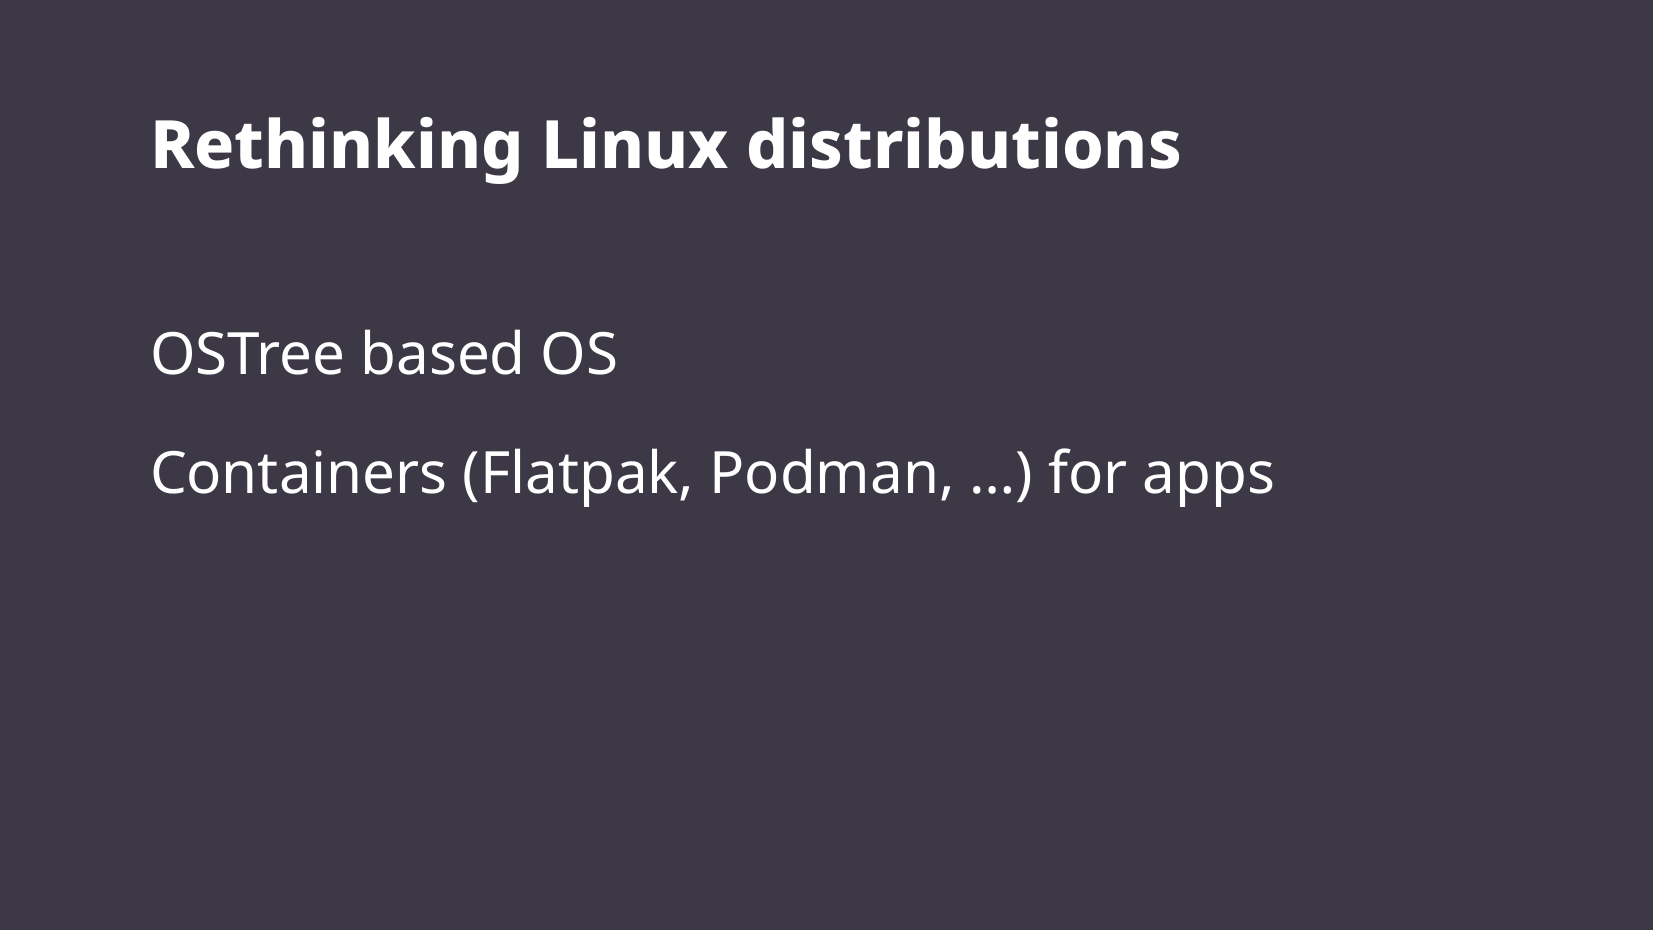

# Rethinking Linux distributions
OSTree based OS
Containers (Flatpak, Podman, …) for apps